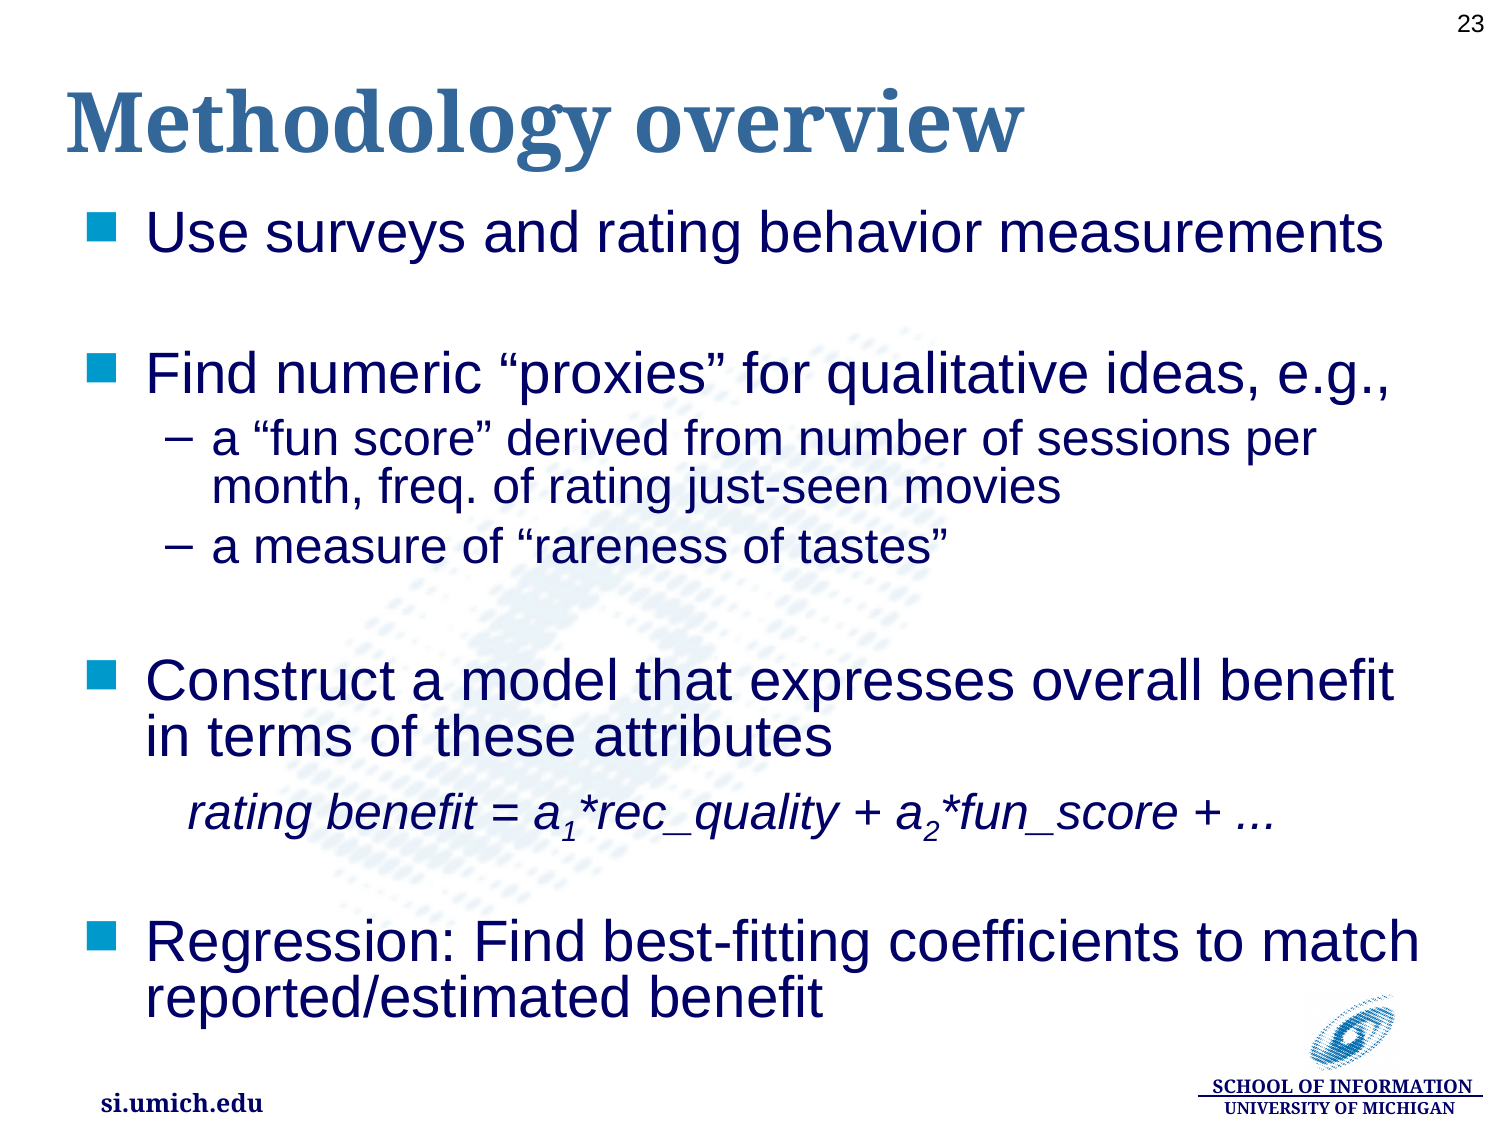

# Methodology overview
Use surveys and rating behavior measurements
Find numeric “proxies” for qualitative ideas, e.g.,
a “fun score” derived from number of sessions per month, freq. of rating just-seen movies
a measure of “rareness of tastes”
Construct a model that expresses overall benefit in terms of these attributes
 rating benefit = a1*rec_quality + a2*fun_score + ...
Regression: Find best-fitting coefficients to match reported/estimated benefit